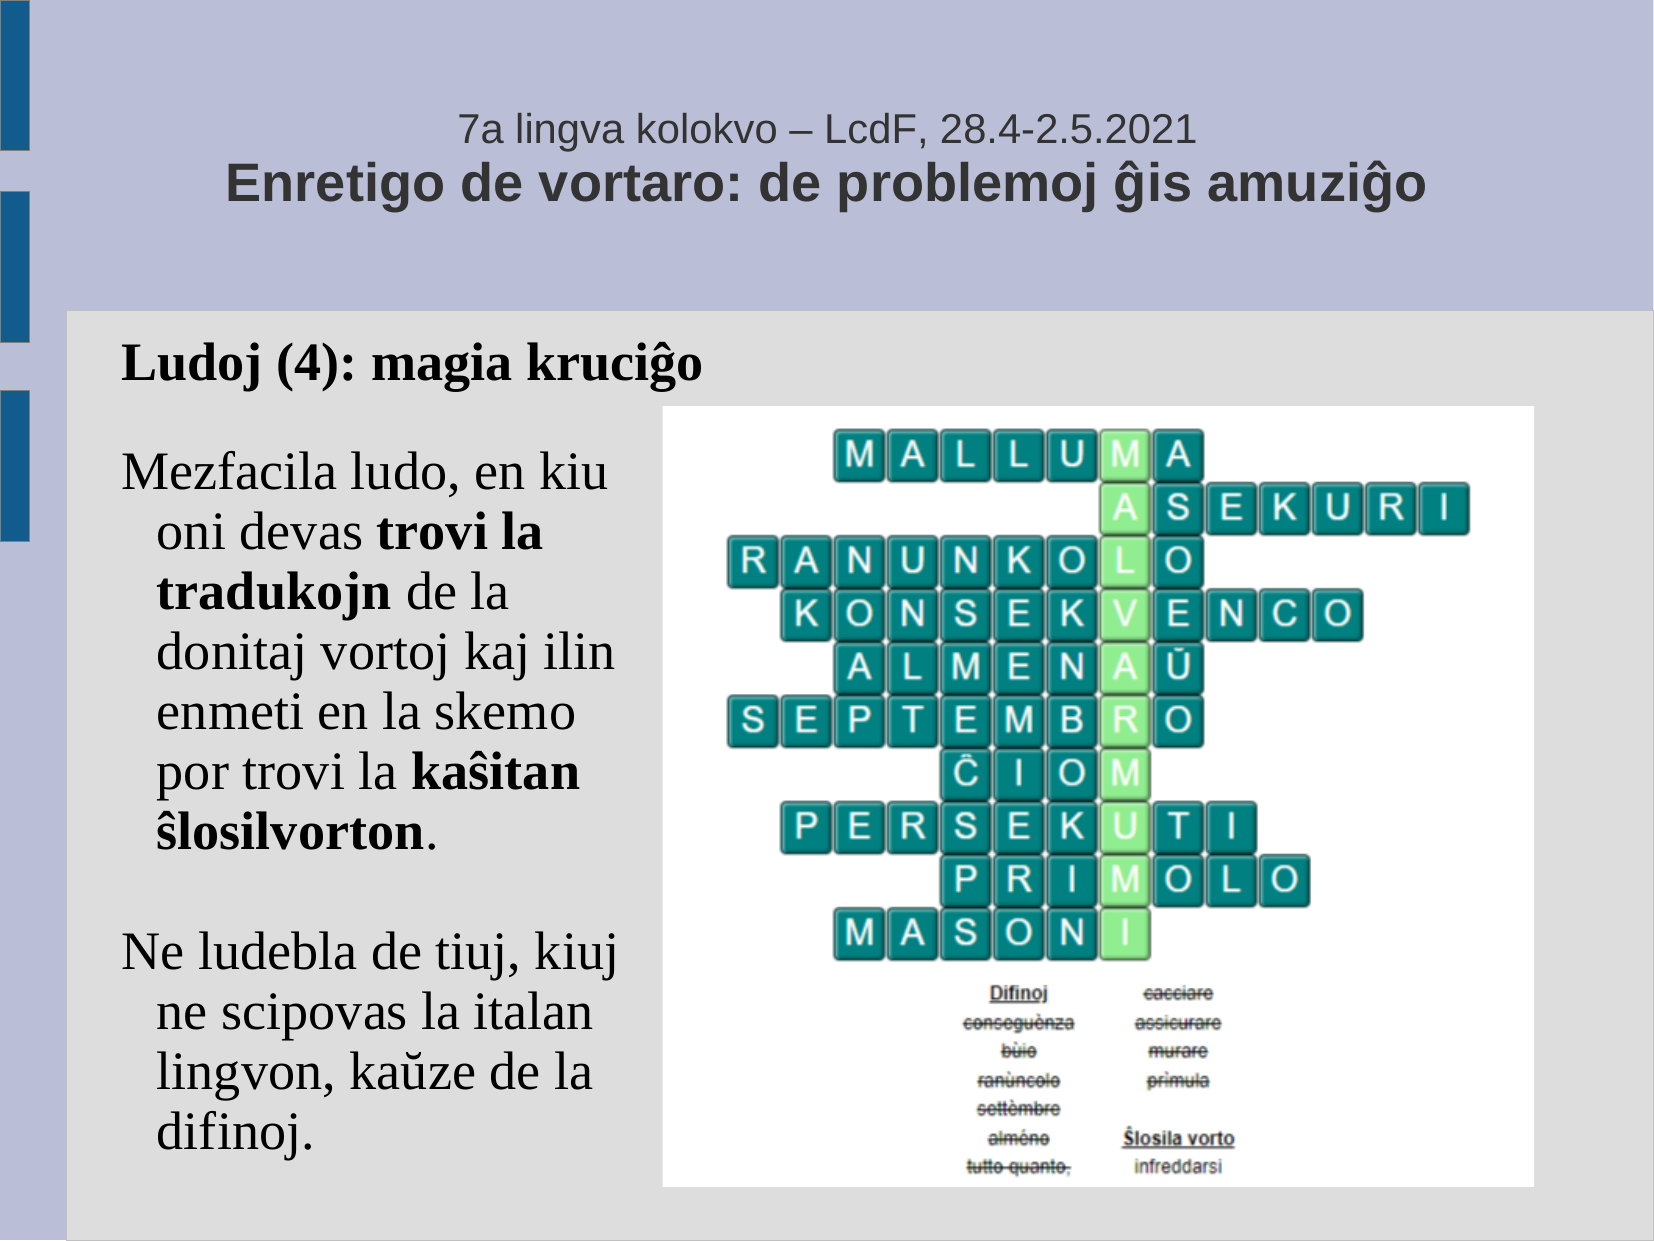

# 7a lingva kolokvo – LcdF, 28.4-2.5.2021 Enretigo de vortaro: de problemoj ĝis amuziĝo
Ludoj (4): magia kruciĝo
Mezfacila ludo, en kiu oni devas trovi la tradukojn de la donitaj vortoj kaj ilin enmeti en la skemo por trovi la kaŝitan ŝlosilvorton.
Ne ludebla de tiuj, kiuj ne scipovas la italan lingvon, kaŭze de la difinoj.